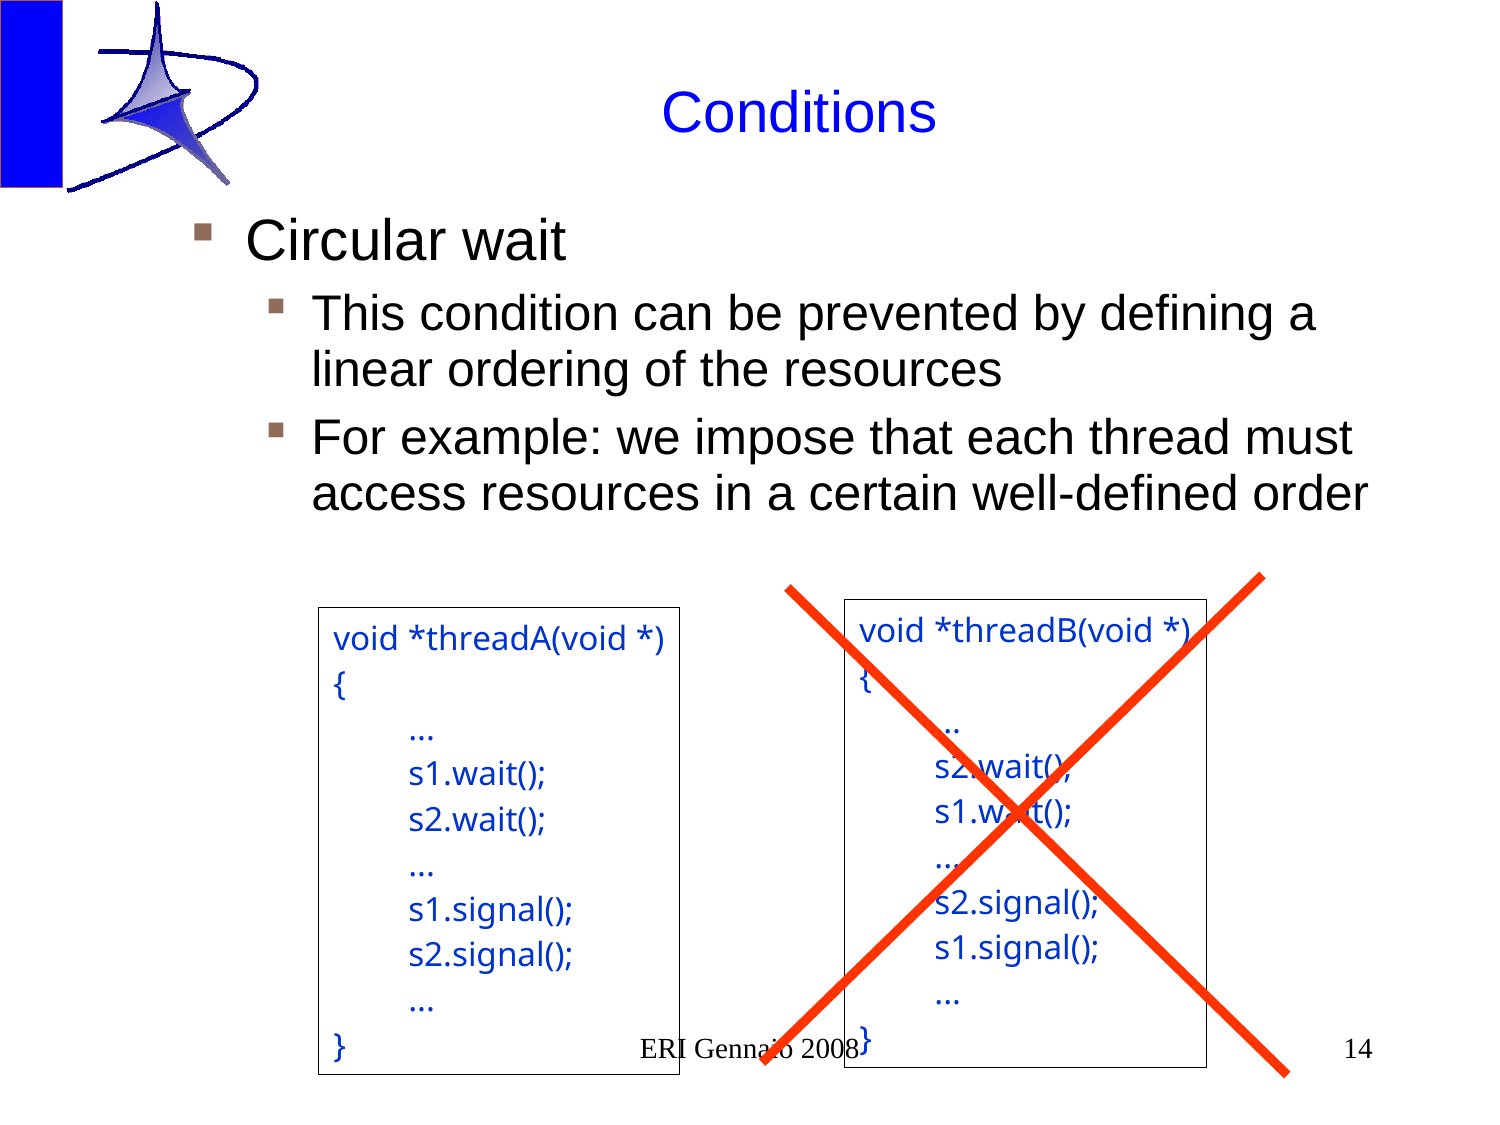

# Conditions
Circular wait
This condition can be prevented by defining a linear ordering of the resources
For example: we impose that each thread must access resources in a certain well-defined order
void *threadB(void *)‏
{
	...
	s2.wait();
	s1.wait();
	...
	s2.signal();
	s1.signal();
	...
}
void *threadA(void *)‏
{
	...
	s1.wait();
	s2.wait();
	...
	s1.signal();
	s2.signal();
	...
}
ERI Gennaio 2008
14